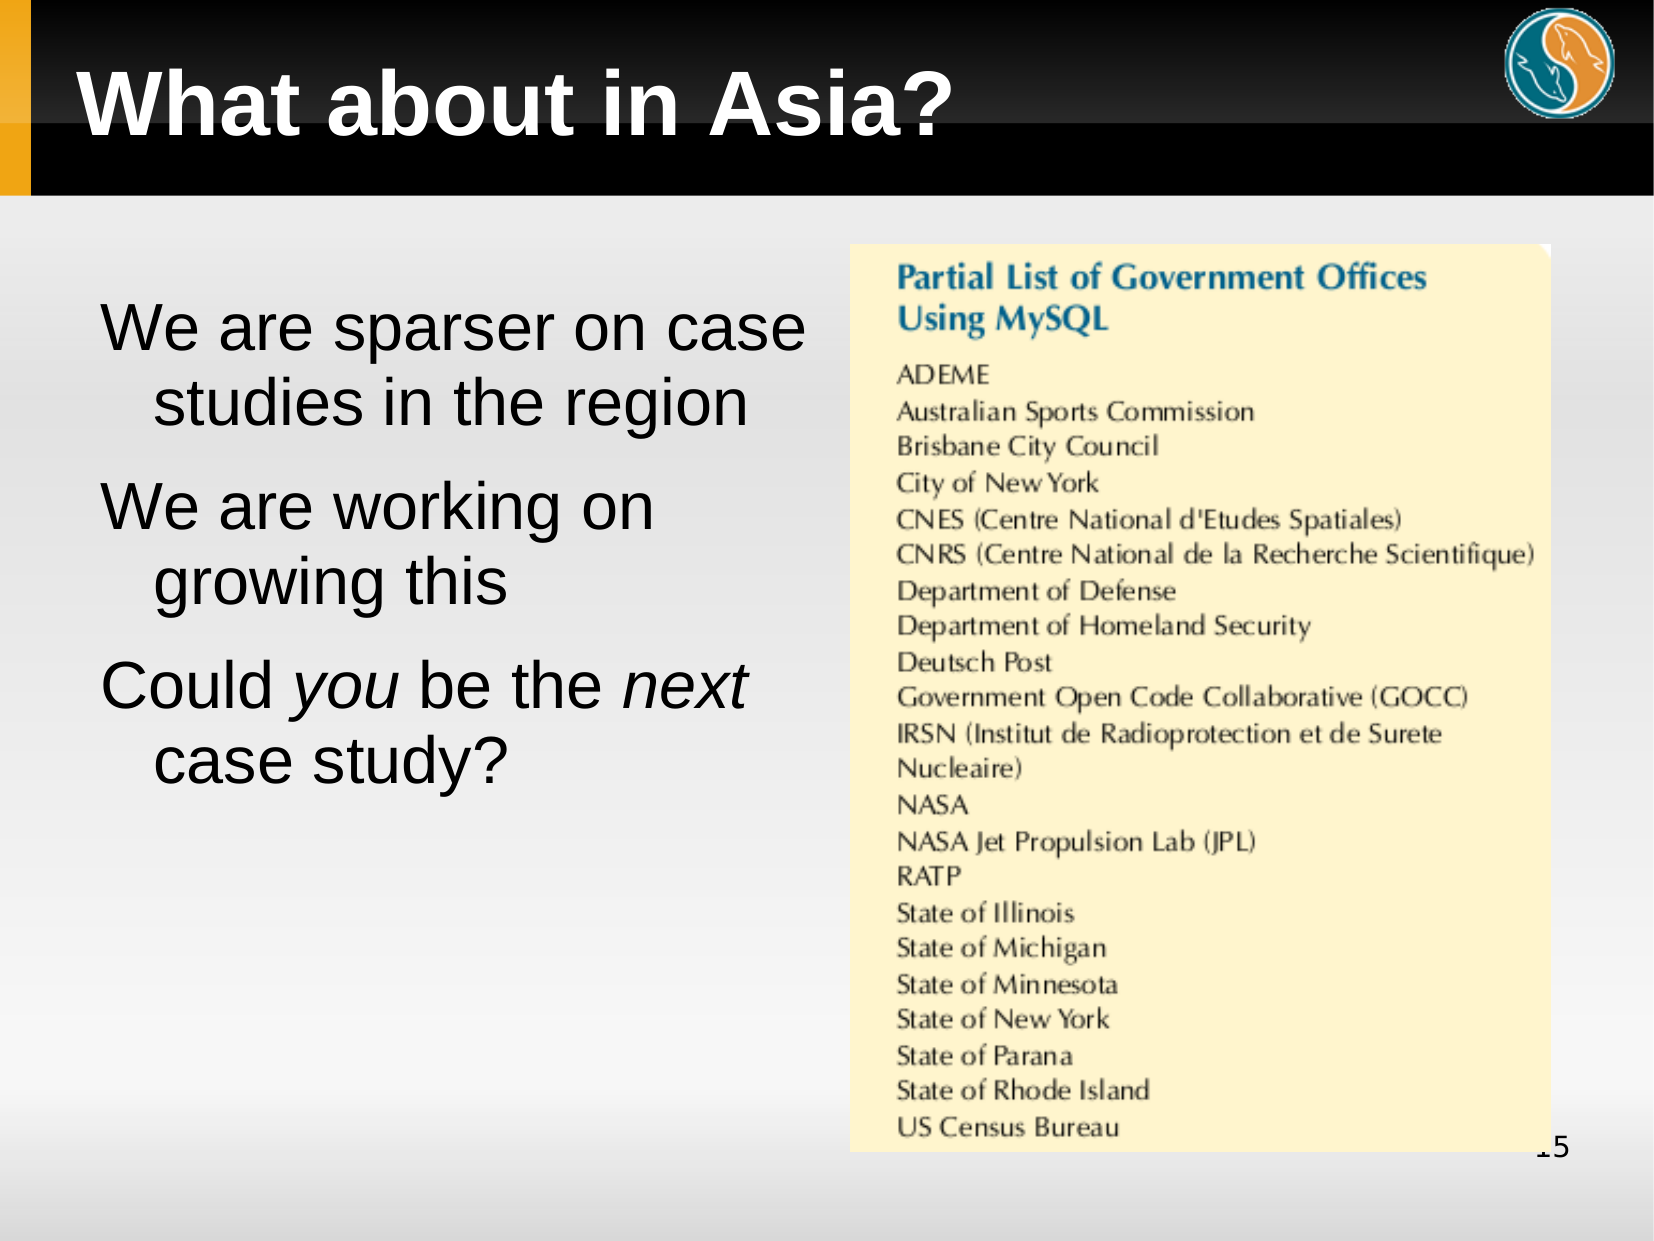

# What about in Asia?
We are sparser on case studies in the region
We are working on growing this
Could you be the next case study?
15